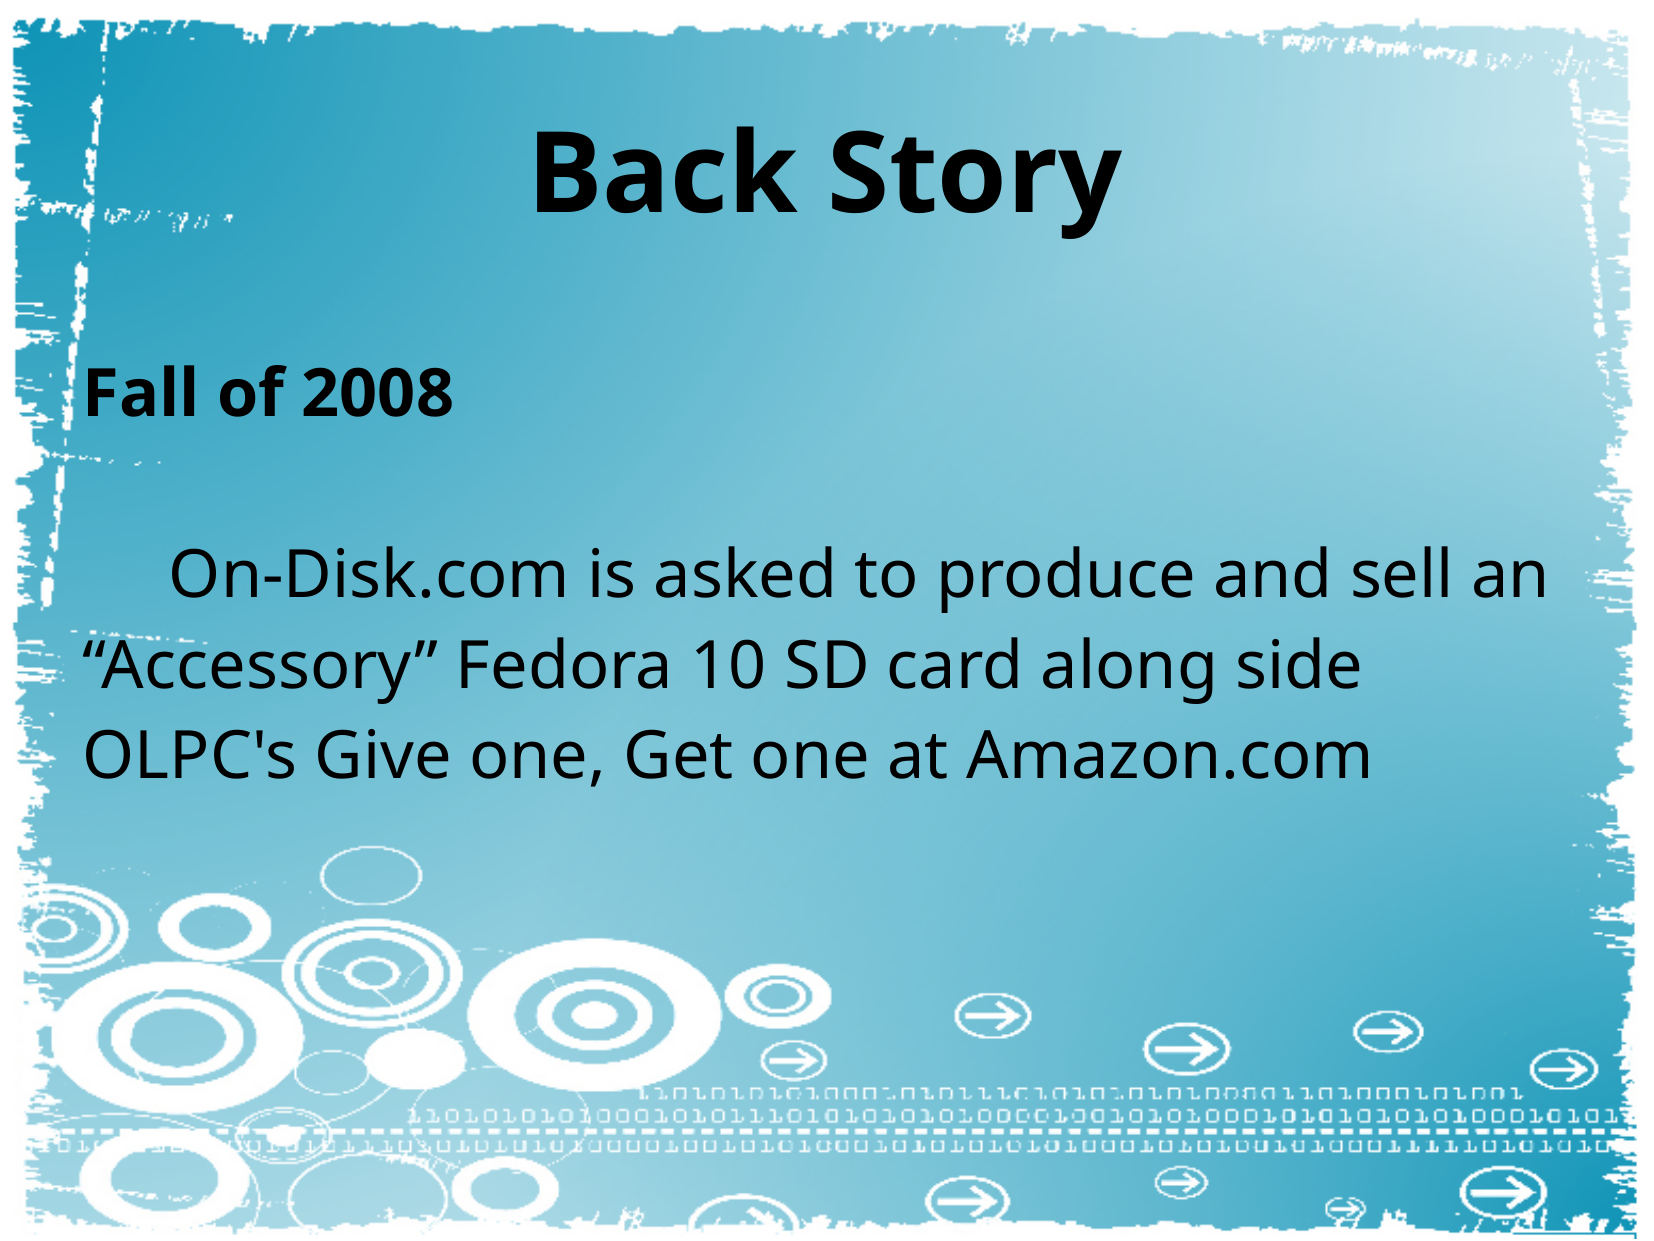

# Back Story
Fall of 2008
 On-Disk.com is asked to produce and sell an “Accessory” Fedora 10 SD card along side OLPC's Give one, Get one at Amazon.com